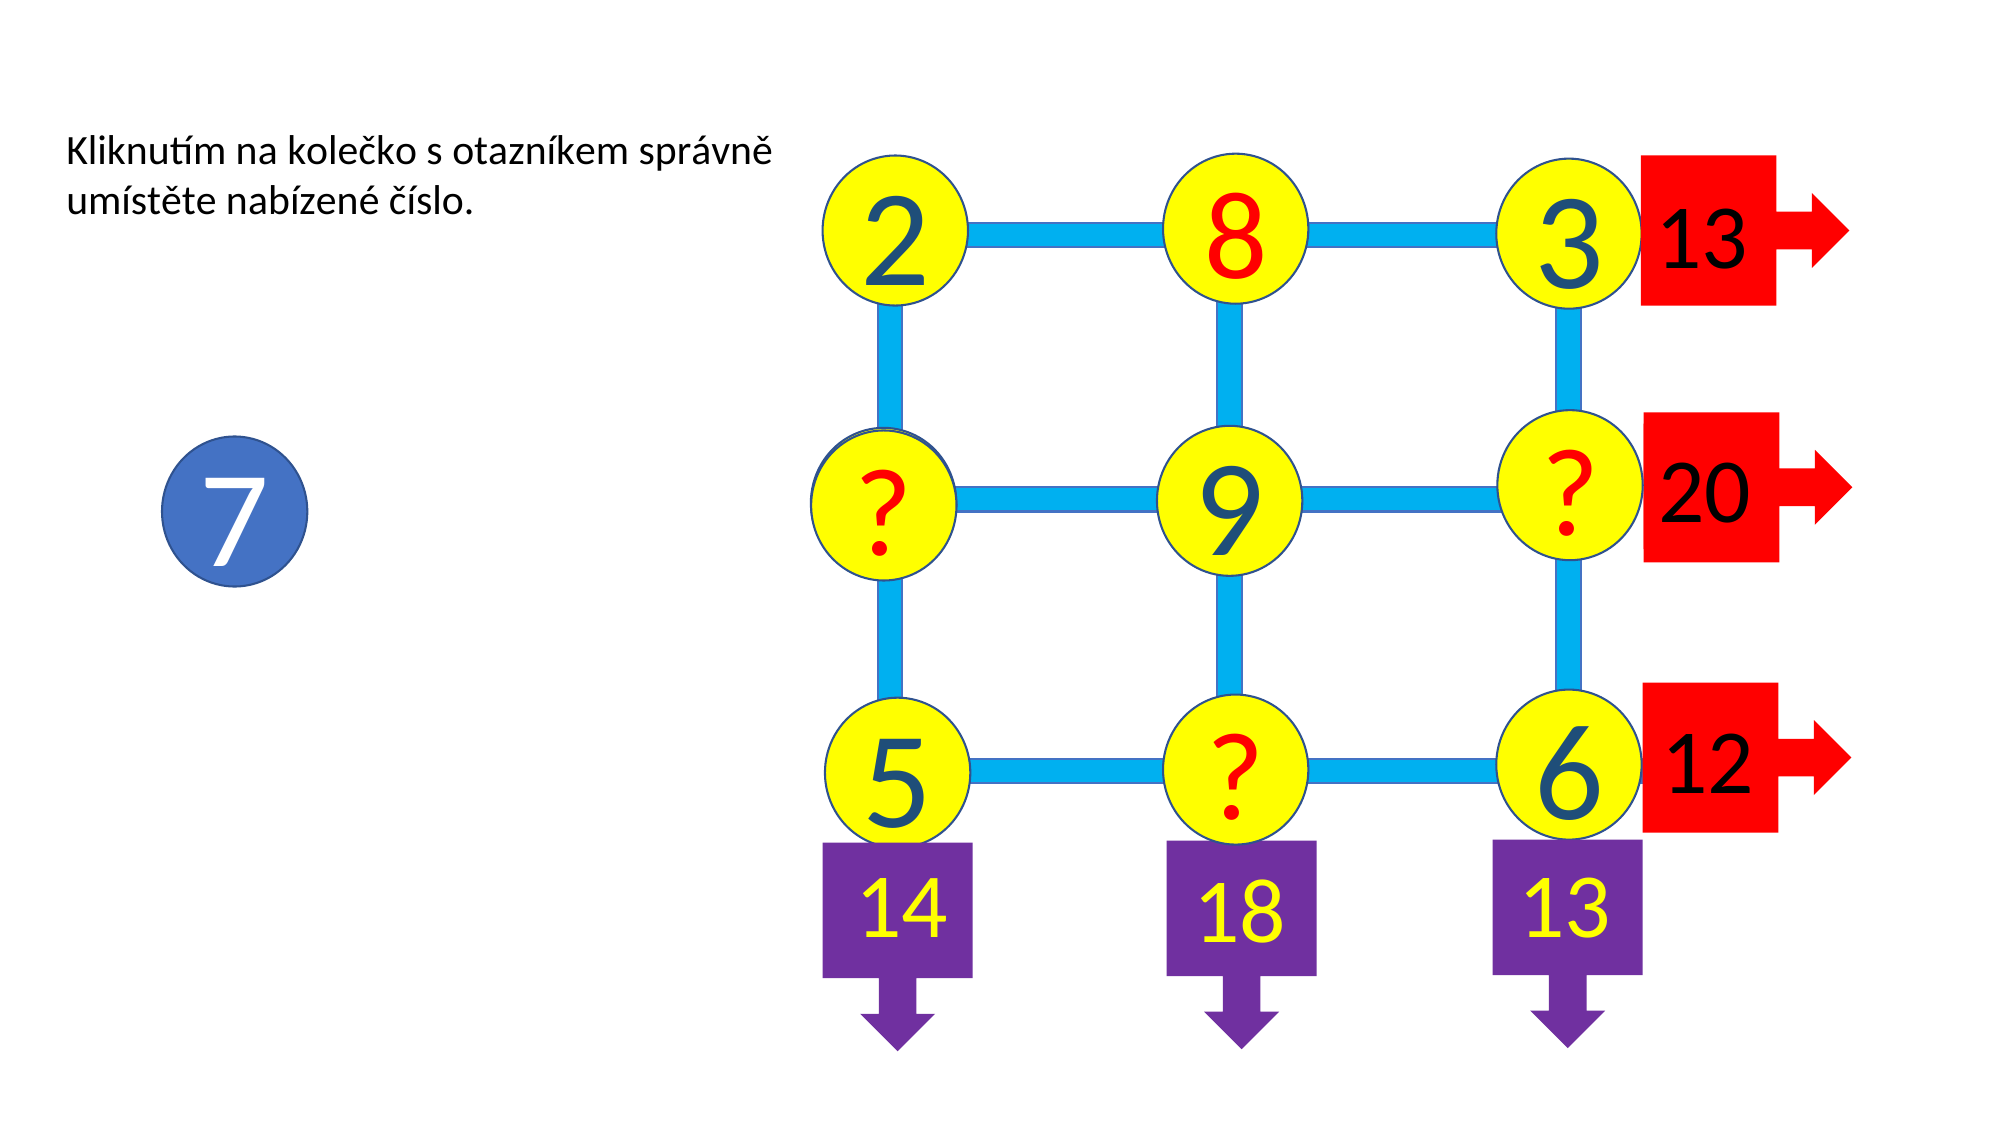

Kliknutím na kolečko s otazníkem správně
umístěte nabízené číslo.
8
2
3
13
?
20
9
7
?
7
6
?
12
5
14
13
18